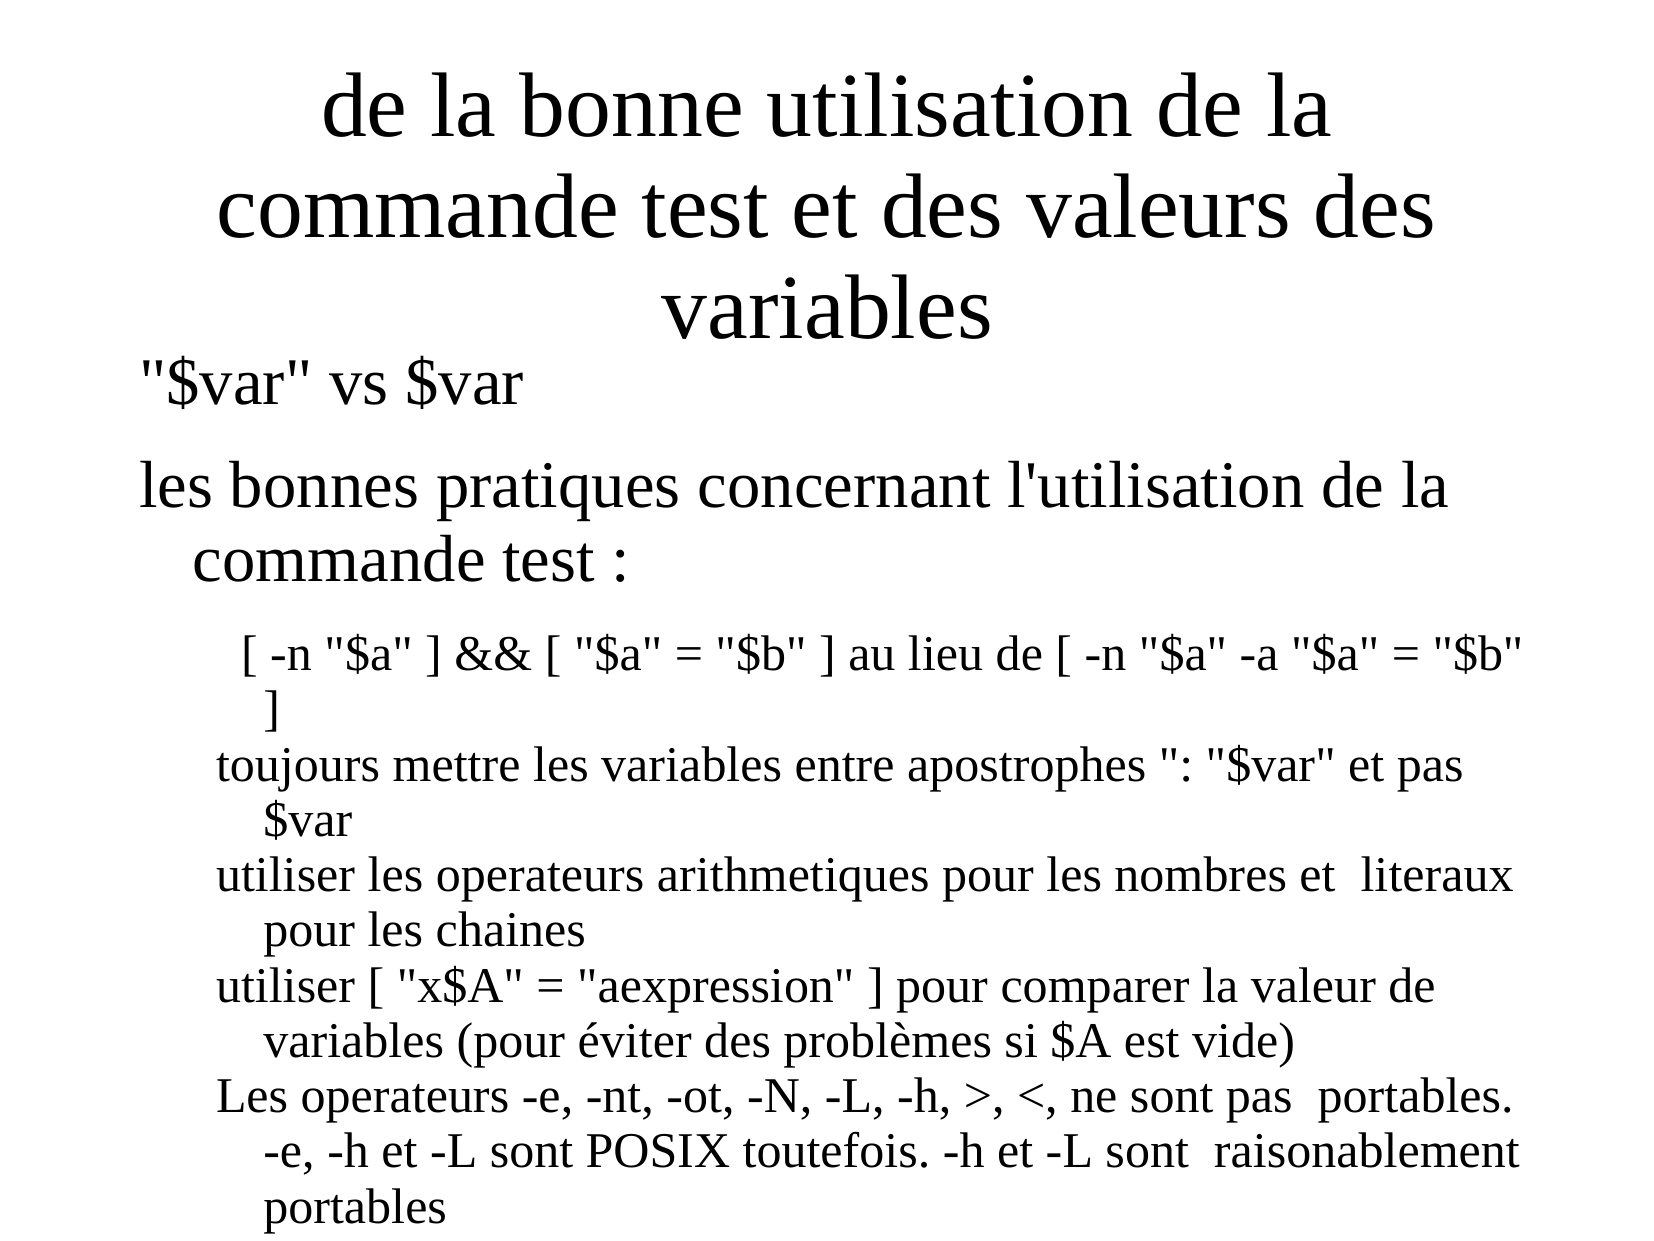

# de la bonne utilisation de la commande test et des valeurs des variables
"$var" vs $var
les bonnes pratiques concernant l'utilisation de la commande test :
 [ -n "$a" ] && [ "$a" = "$b" ] au lieu de [ -n "$a" -a "$a" = "$b" ]
toujours mettre les variables entre apostrophes ": "$var" et pas $var
utiliser les operateurs arithmetiques pour les nombres et literaux pour les chaines
utiliser [ "x$A" = "aexpression" ] pour comparer la valeur de variables (pour éviter des problèmes si $A est vide)
Les operateurs -e, -nt, -ot, -N, -L, -h, >, <, ne sont pas portables. -e, -h et -L sont POSIX toutefois. -h et -L sont raisonablement portables